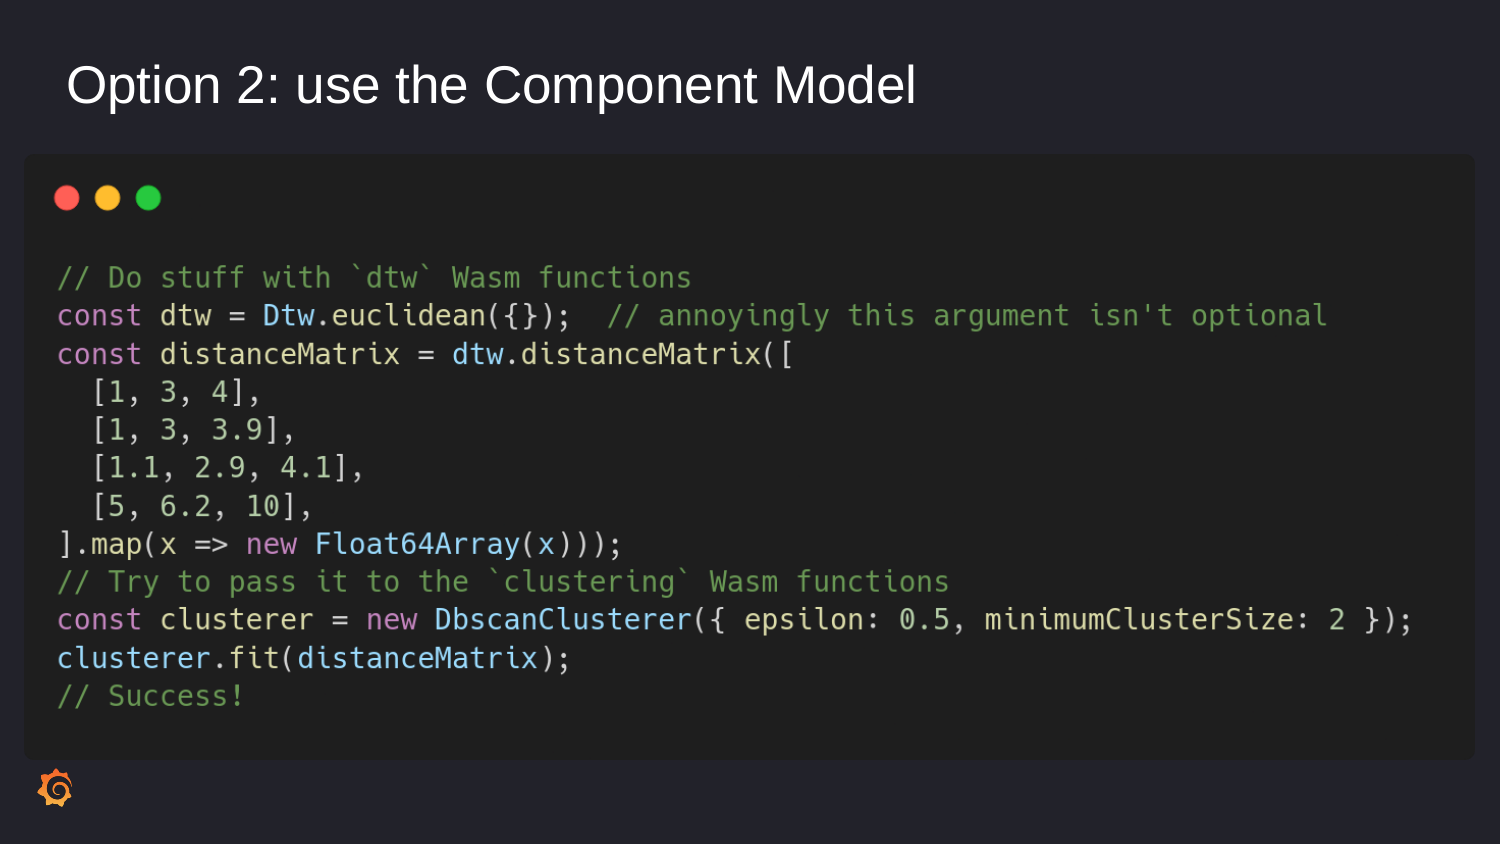

# Option 2: use the Component Model